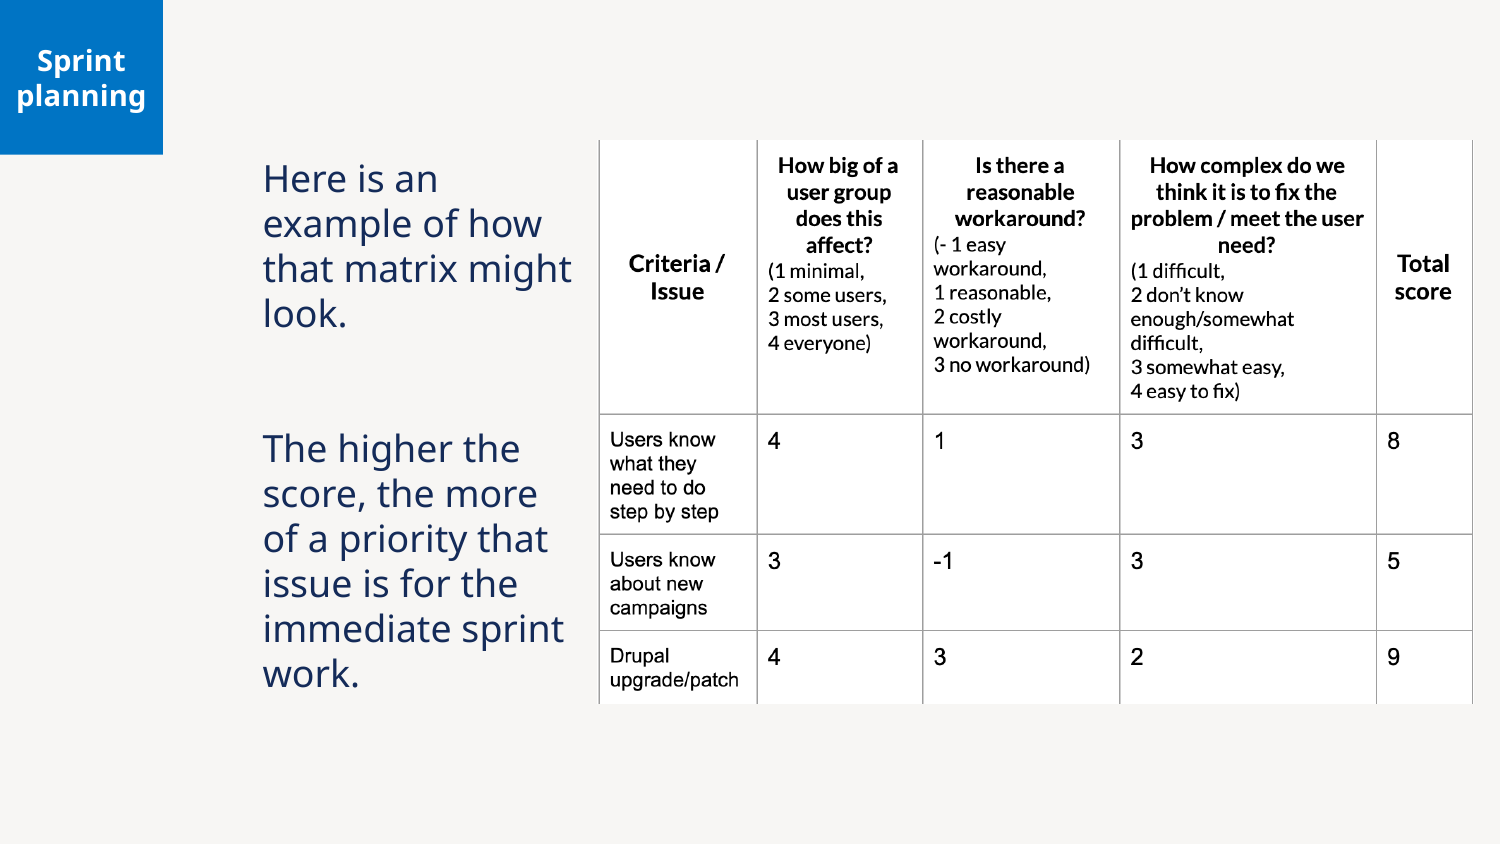

Sprint planning
# Here is an example of how that matrix might look. The higher the score, the more of a priority that issue is for the immediate sprint work.